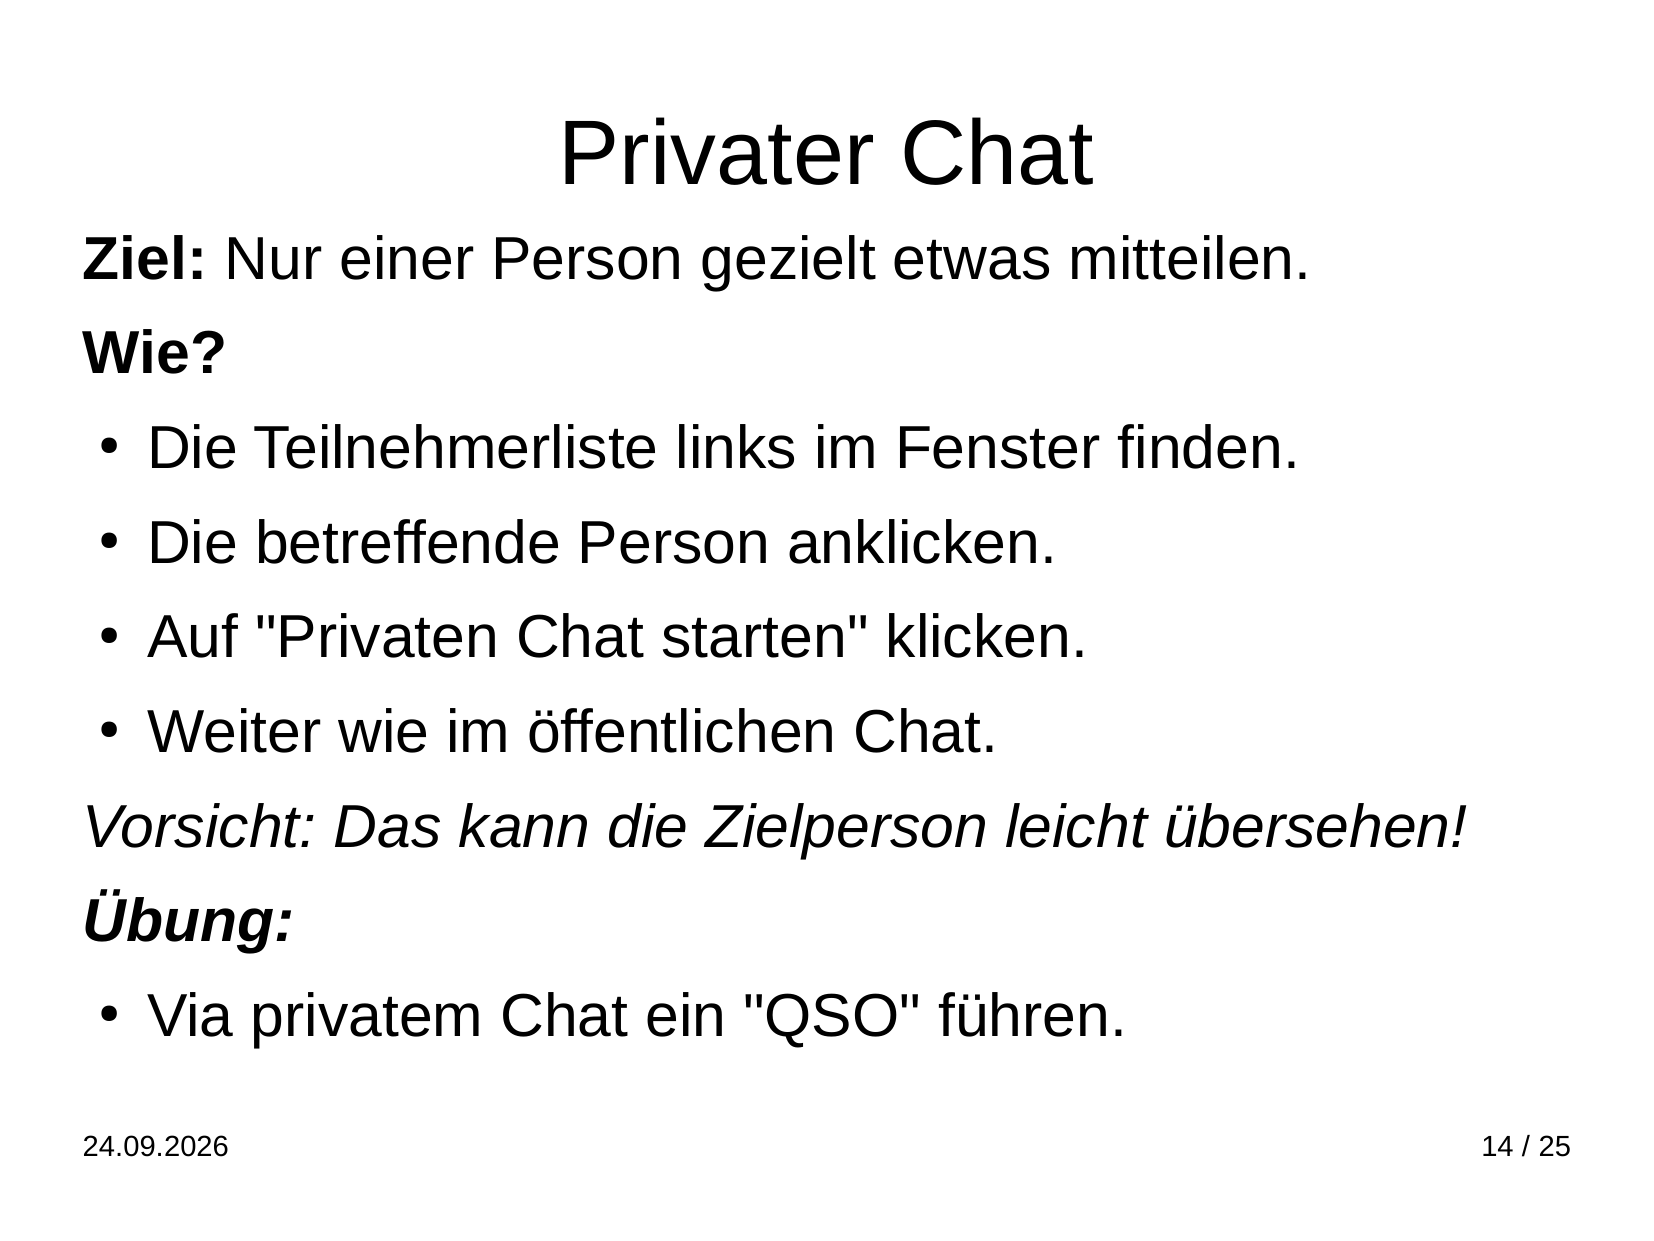

# Privater Chat
Ziel: Nur einer Person gezielt etwas mitteilen.
Wie?
Die Teilnehmerliste links im Fenster finden.
Die betreffende Person anklicken.
Auf "Privaten Chat starten" klicken.
Weiter wie im öffentlichen Chat.
Vorsicht: Das kann die Zielperson leicht übersehen!
Übung:
Via privatem Chat ein "QSO" führen.